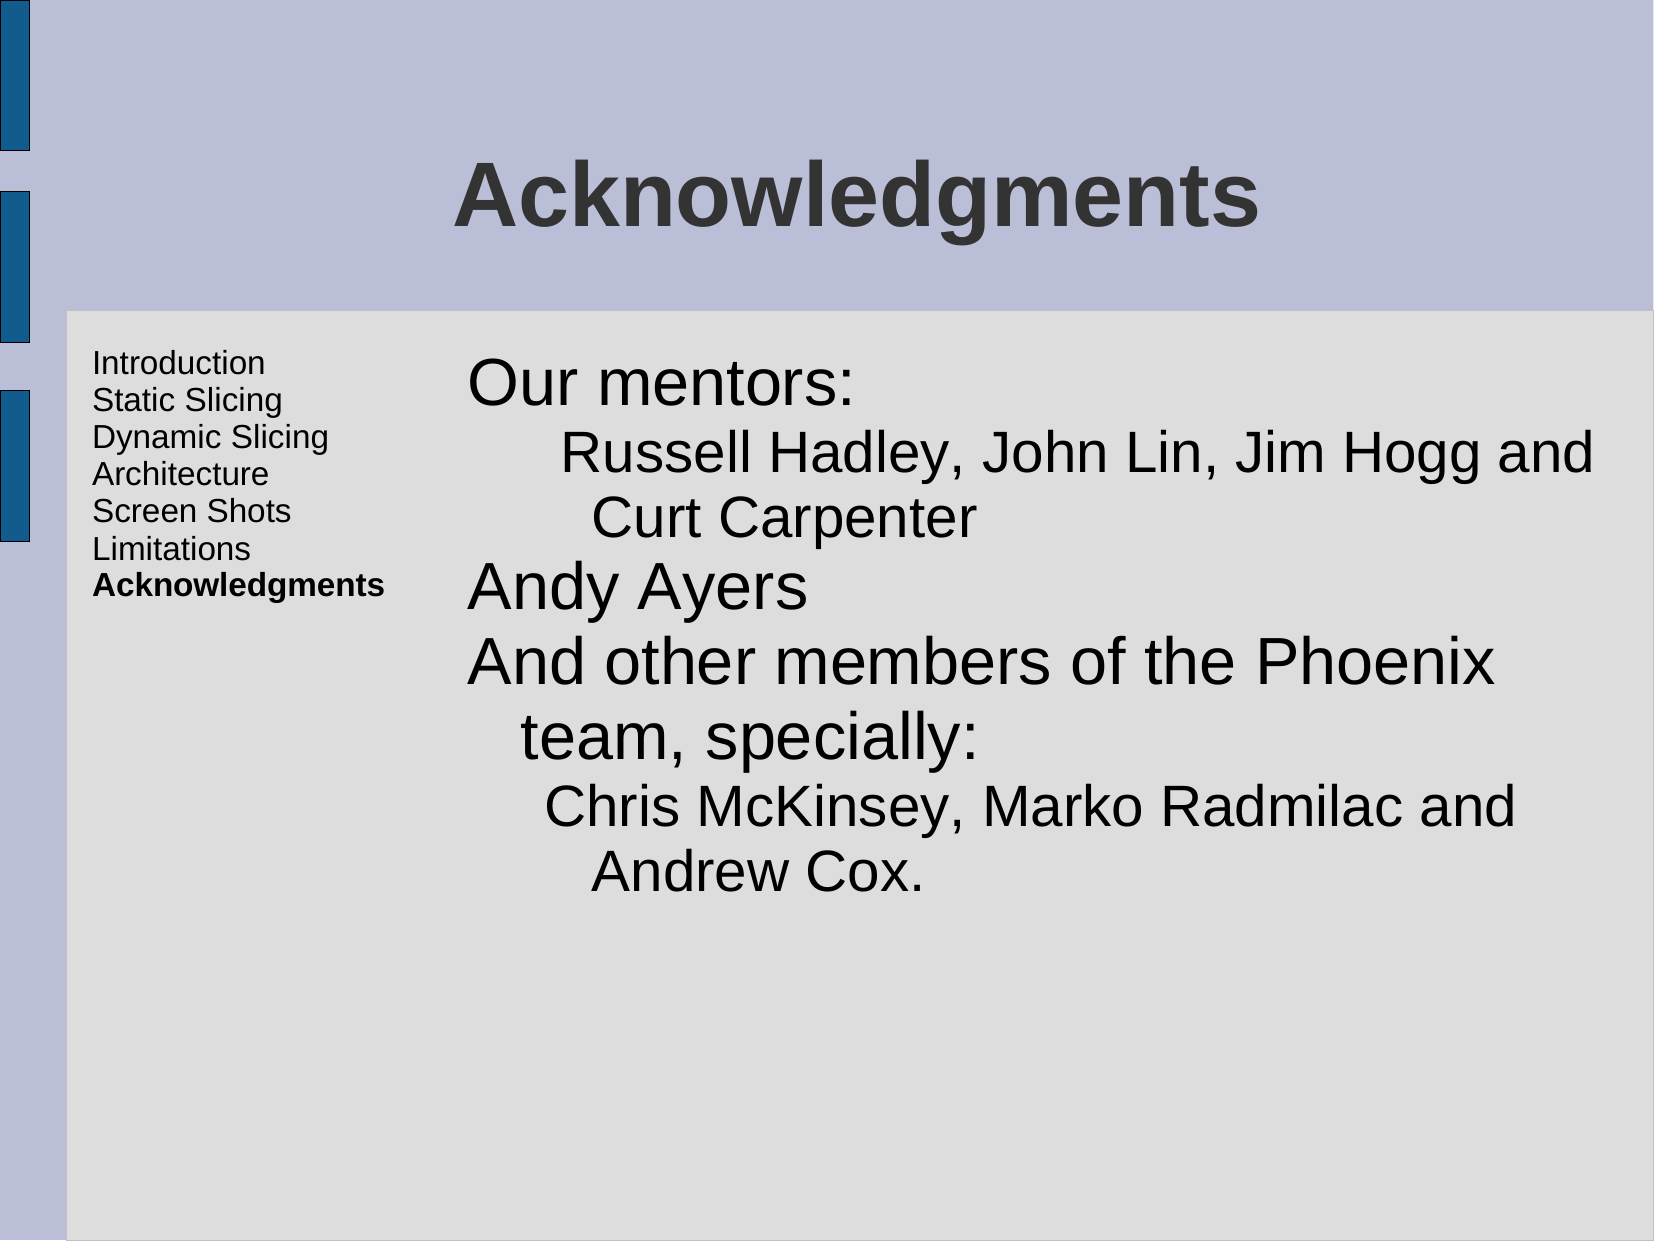

# Acknowledgments
Introduction
Static Slicing
Dynamic Slicing
Architecture
Screen Shots
Limitations
Acknowledgments
Our mentors:
 Russell Hadley, John Lin, Jim Hogg and Curt Carpenter
Andy Ayers
And other members of the Phoenix team, specially:
Chris McKinsey, Marko Radmilac and Andrew Cox.